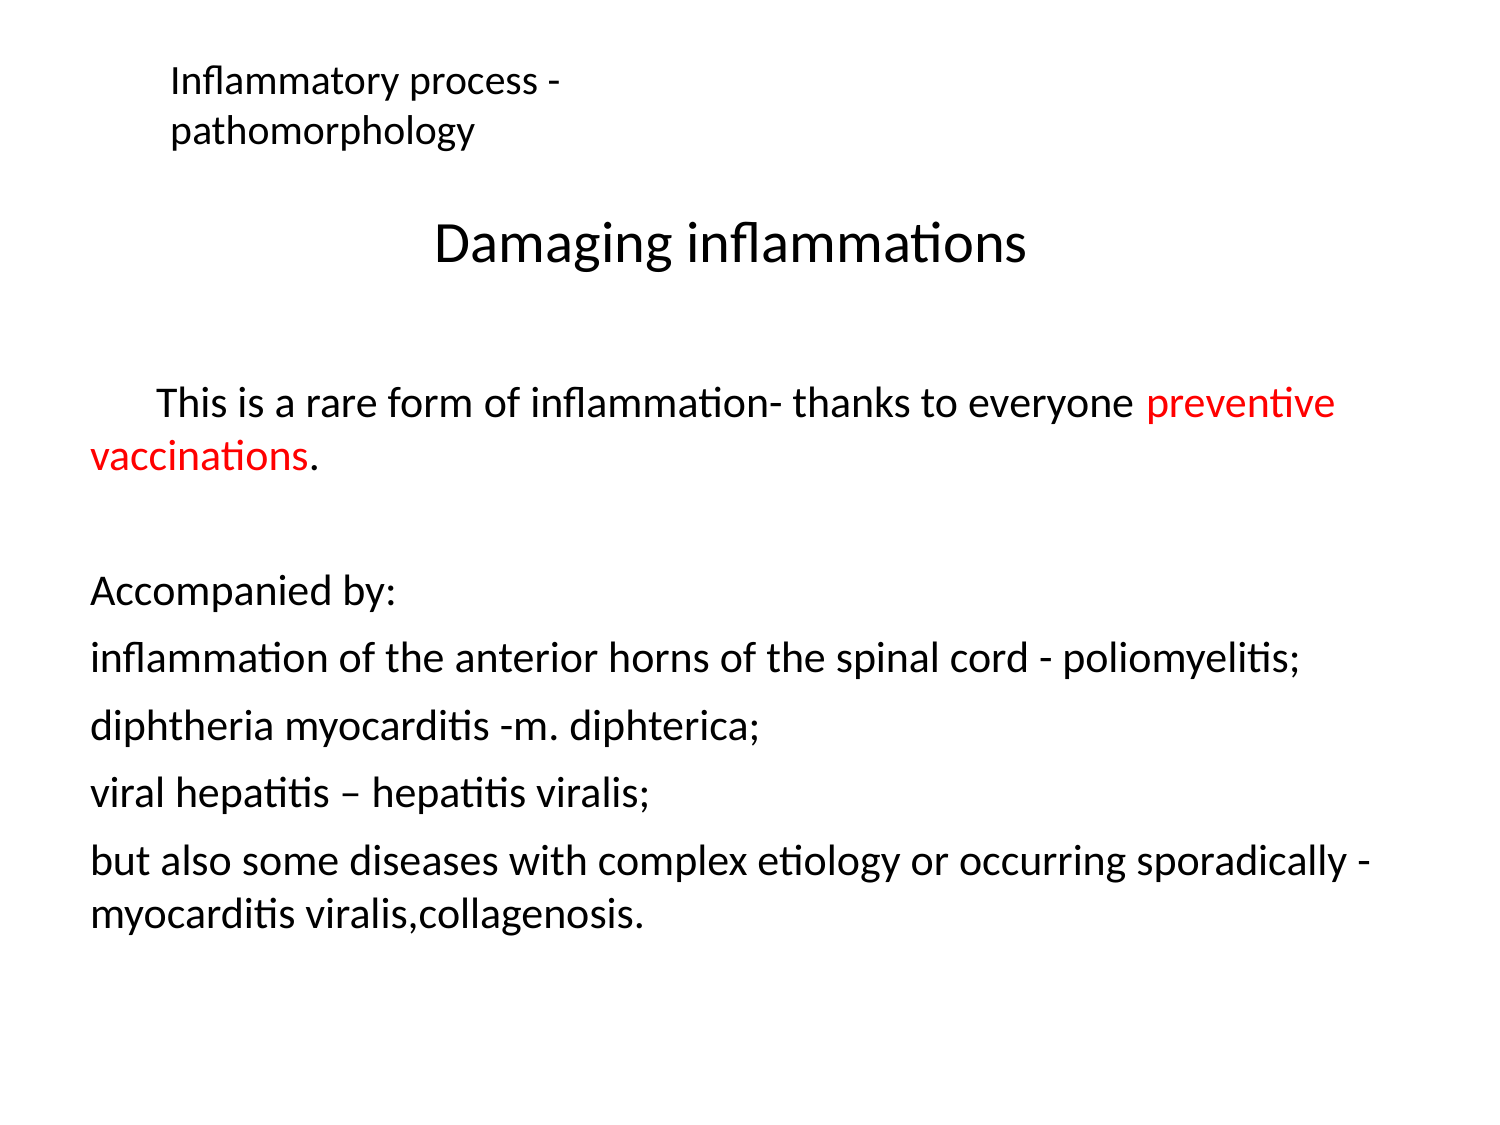

# Inflammatory process - pathomorphology
Damaging inflammations
	This is a rare form of inflammation- thanks to everyone			preventive vaccinations.
Accompanied by:
inflammation of the anterior horns of the spinal cord - poliomyelitis;
diphtheria myocarditis -m. diphterica;
viral hepatitis – hepatitis viralis;
but also some diseases with complex etiology or occurring sporadically - myocarditis viralis,collagenosis.